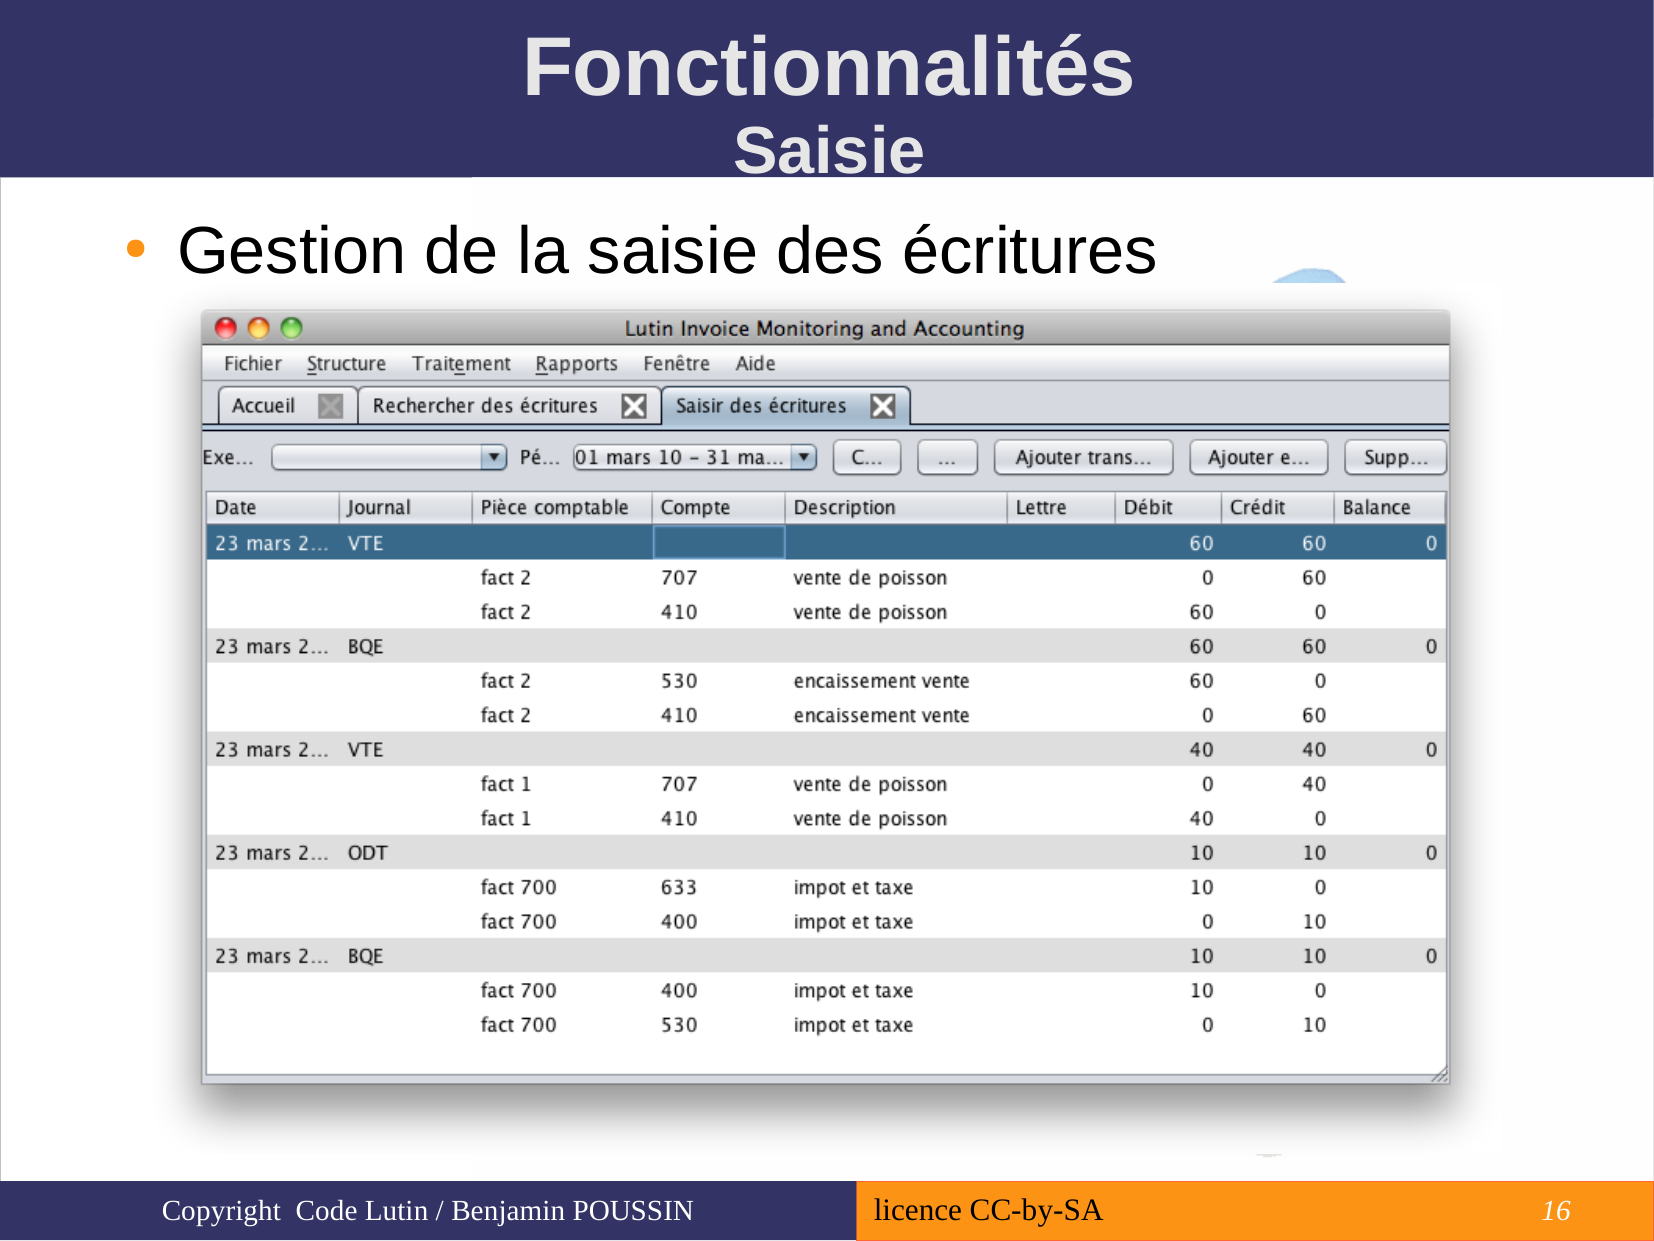

# Fonctionnalités Saisie
Gestion de la saisie des écritures
16